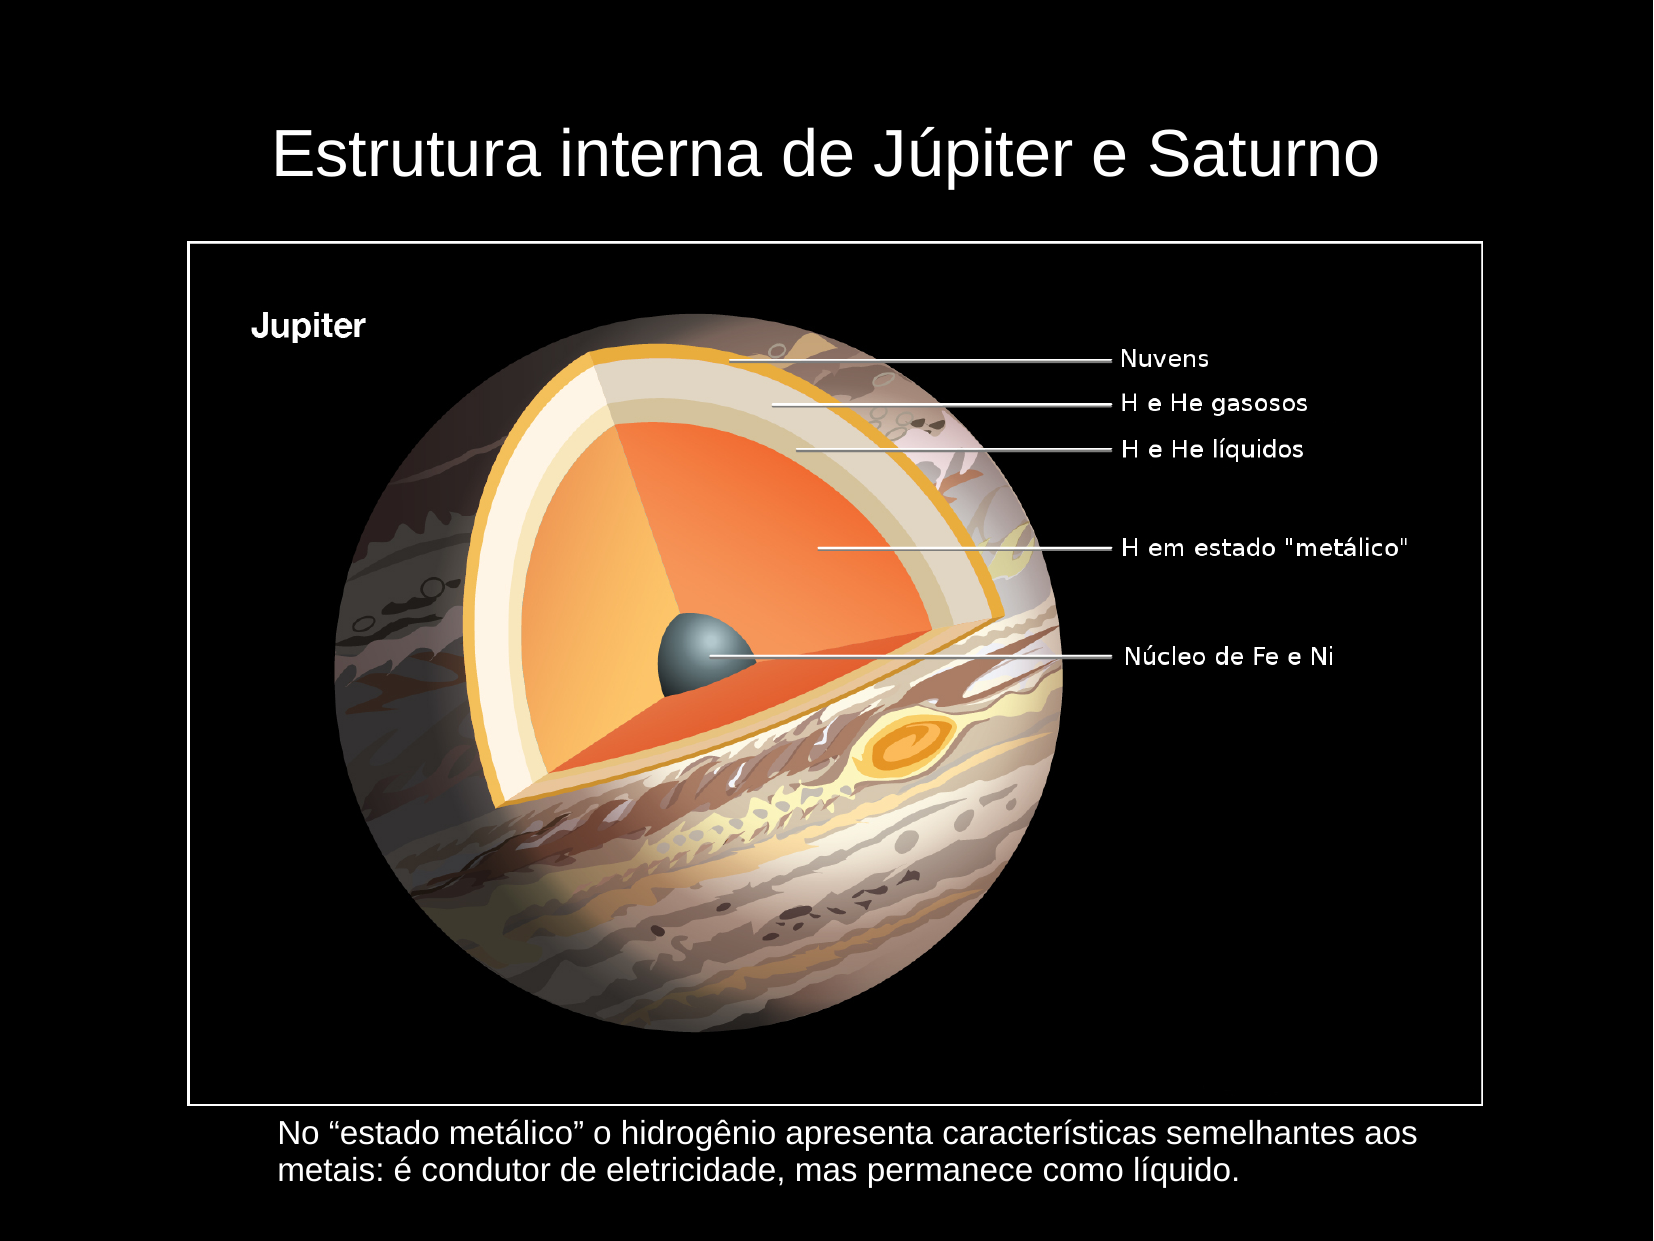

# Estrutura interna de Júpiter e Saturno
No “estado metálico” o hidrogênio apresenta características semelhantes aos
metais: é condutor de eletricidade, mas permanece como líquido.